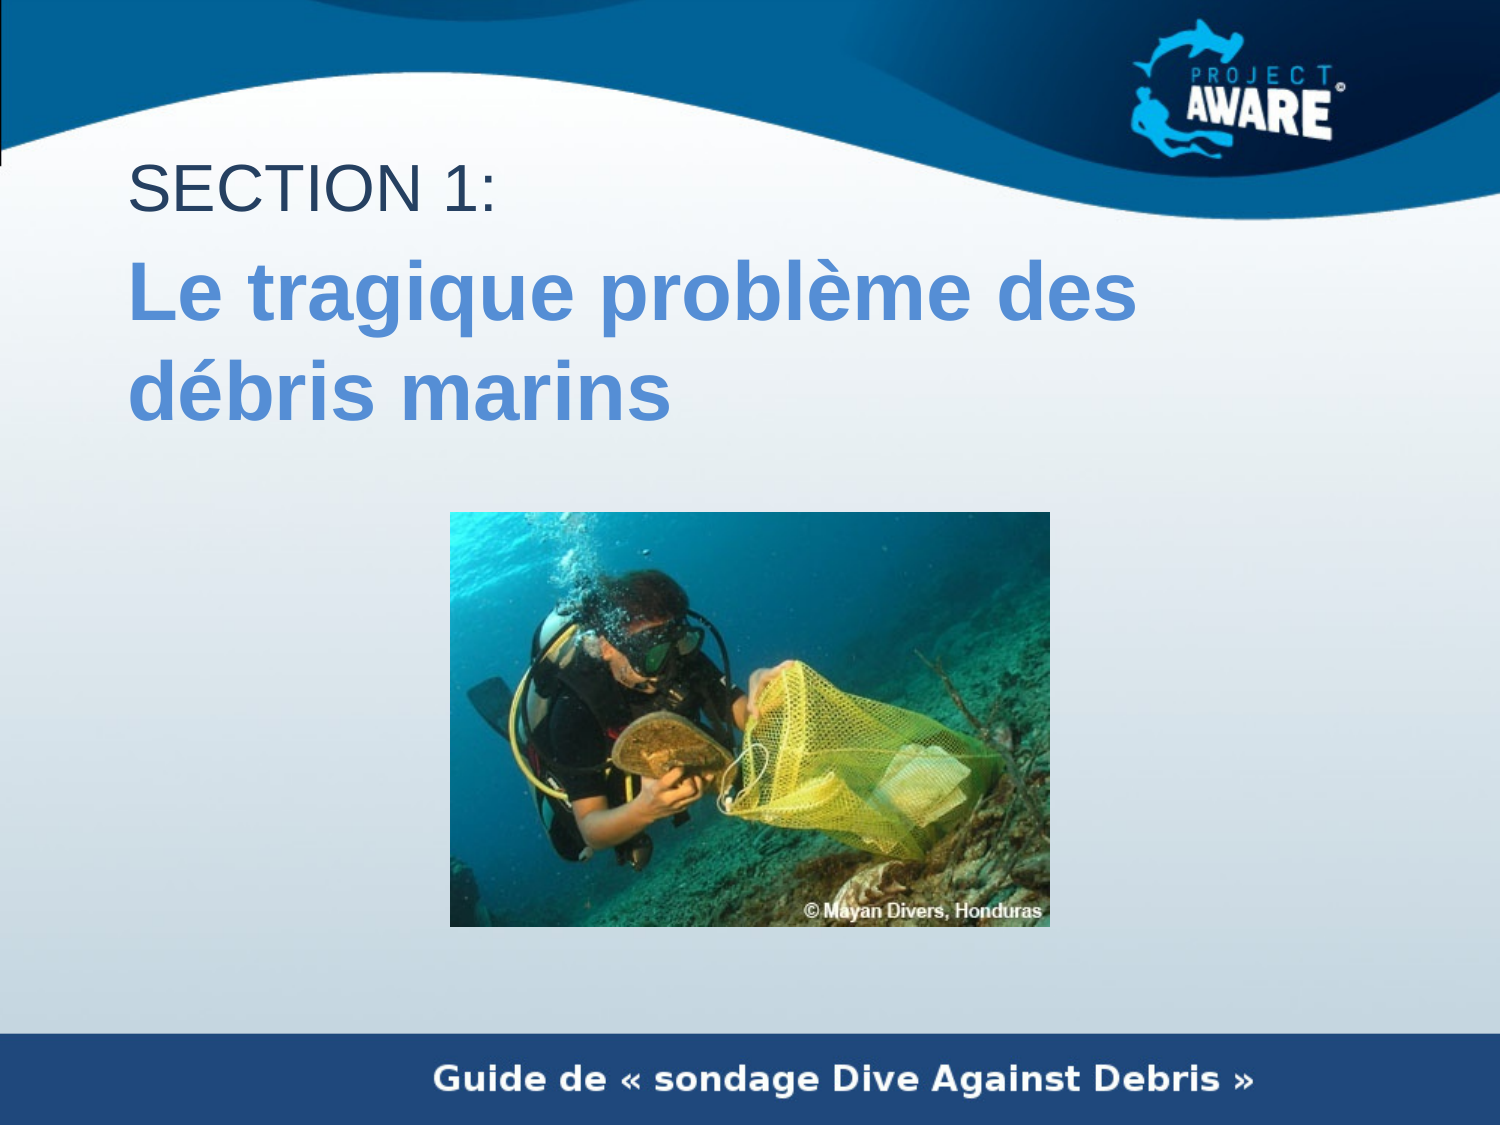

SECTION 1:
Le tragique problème des
débris marins